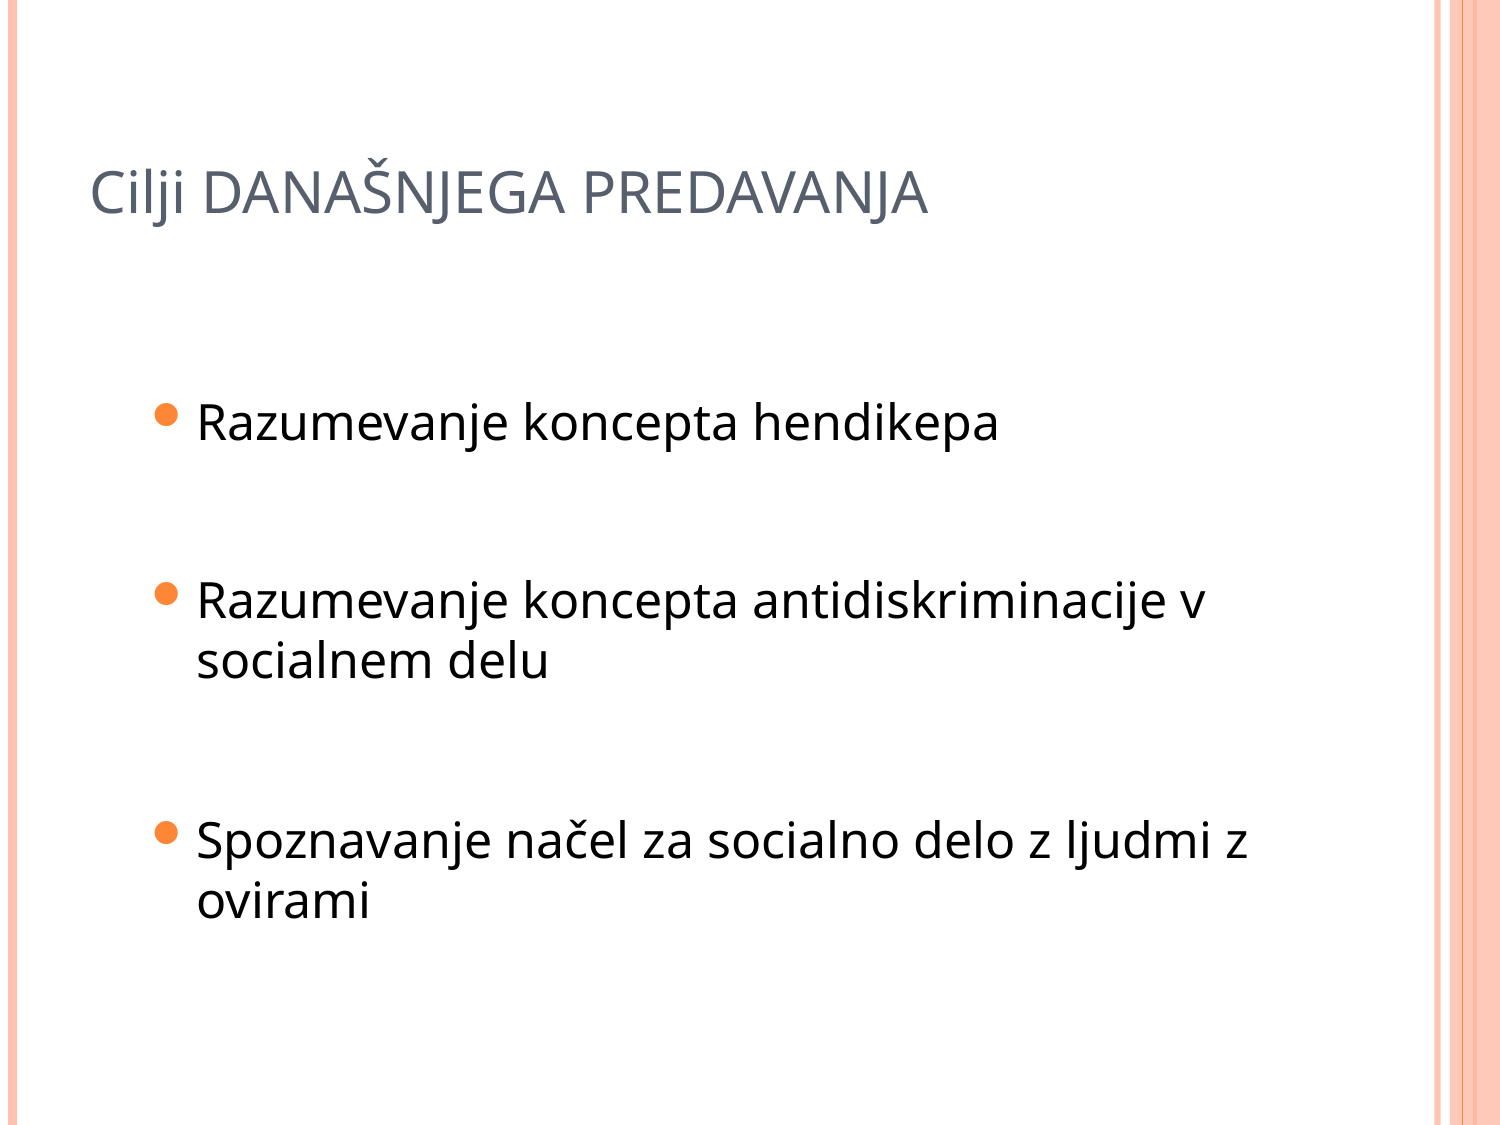

# Cilji DANAŠNJEGA PREDAVANJA
Razumevanje koncepta hendikepa
Razumevanje koncepta antidiskriminacije v socialnem delu
Spoznavanje načel za socialno delo z ljudmi z ovirami